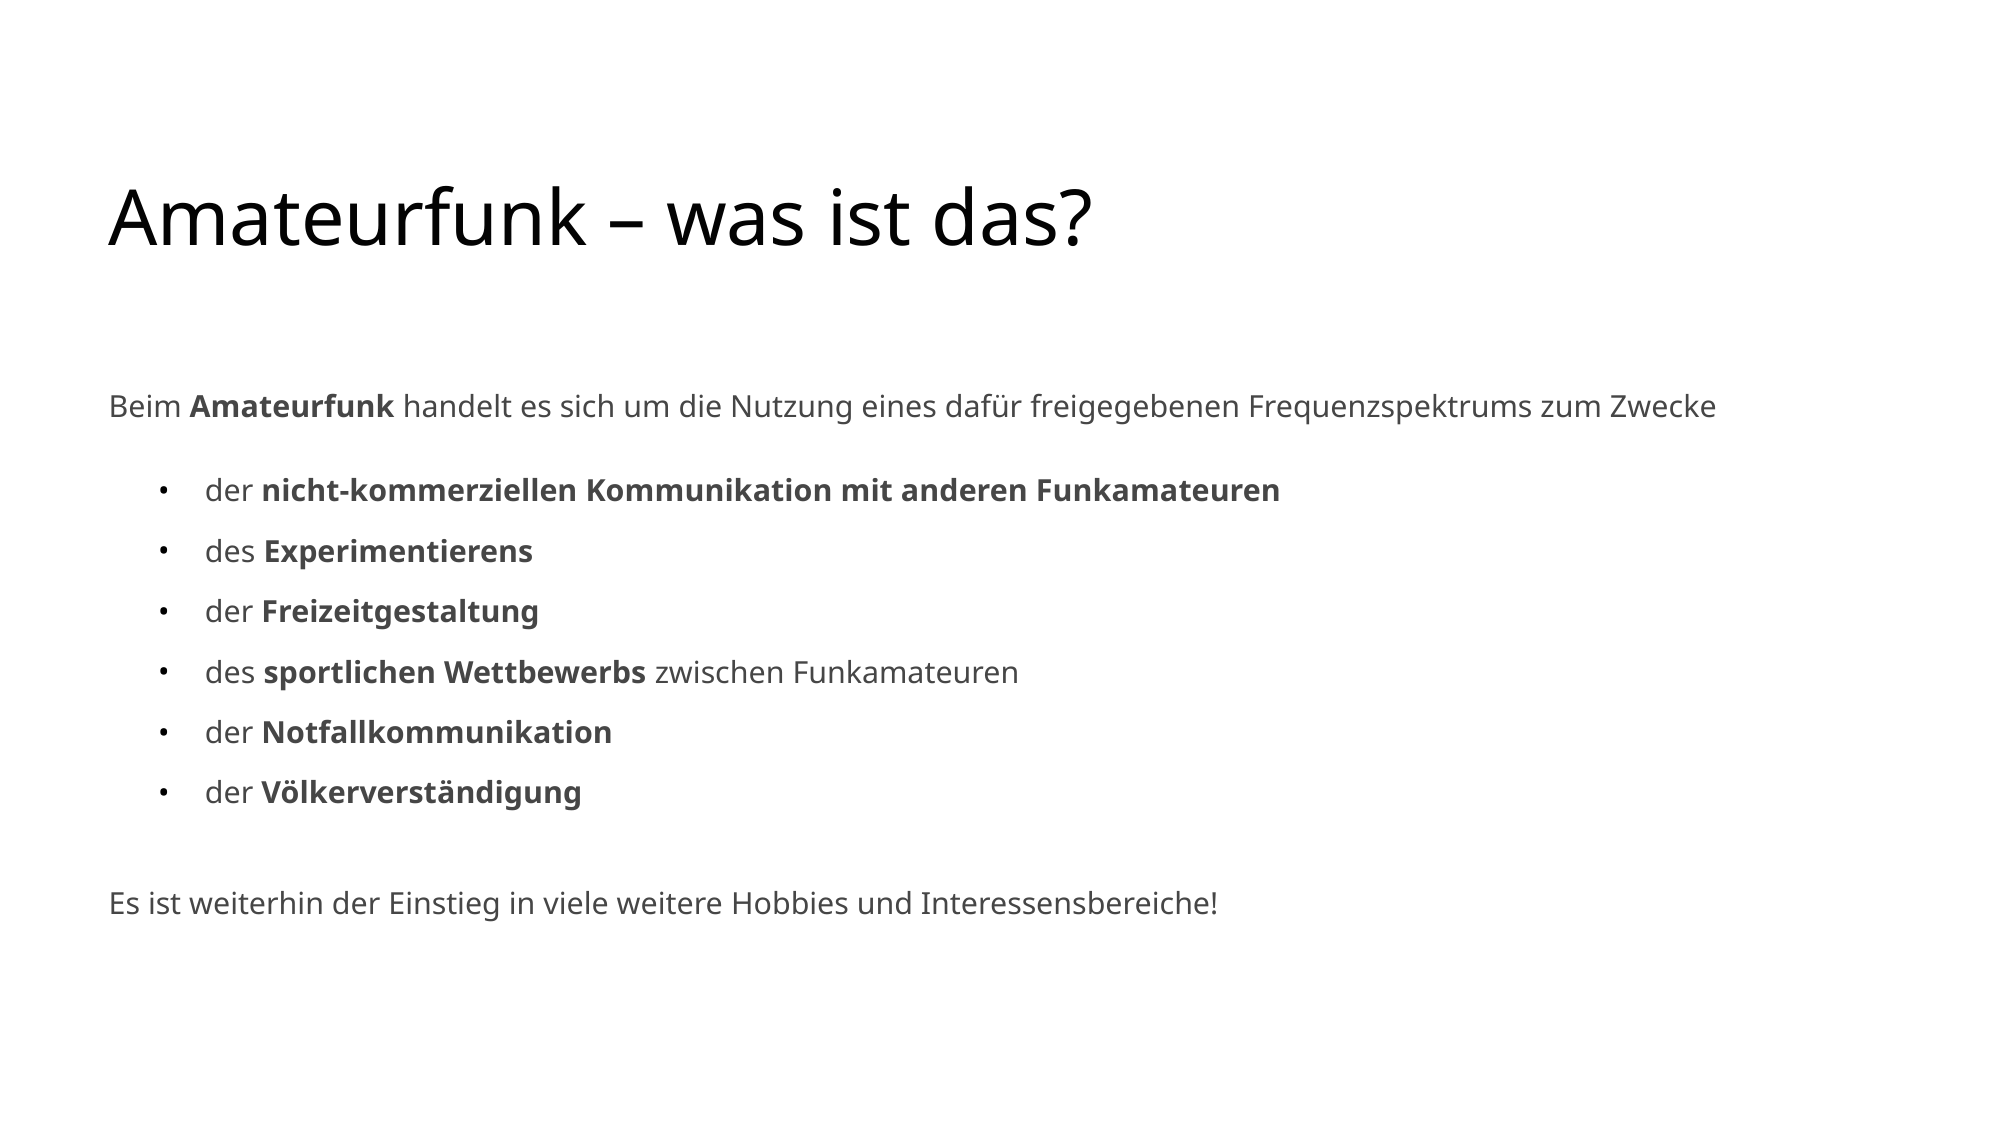

Amateurfunk – was ist das?
Beim Amateurfunk handelt es sich um die Nutzung eines dafür freigegebenen Frequenzspektrums zum Zwecke
der nicht-kommerziellen Kommunikation mit anderen Funkamateuren
des Experimentierens
der Freizeitgestaltung
des sportlichen Wettbewerbs zwischen Funkamateuren
der Notfallkommunikation
der Völkerverständigung
Es ist weiterhin der Einstieg in viele weitere Hobbies und Interessensbereiche!